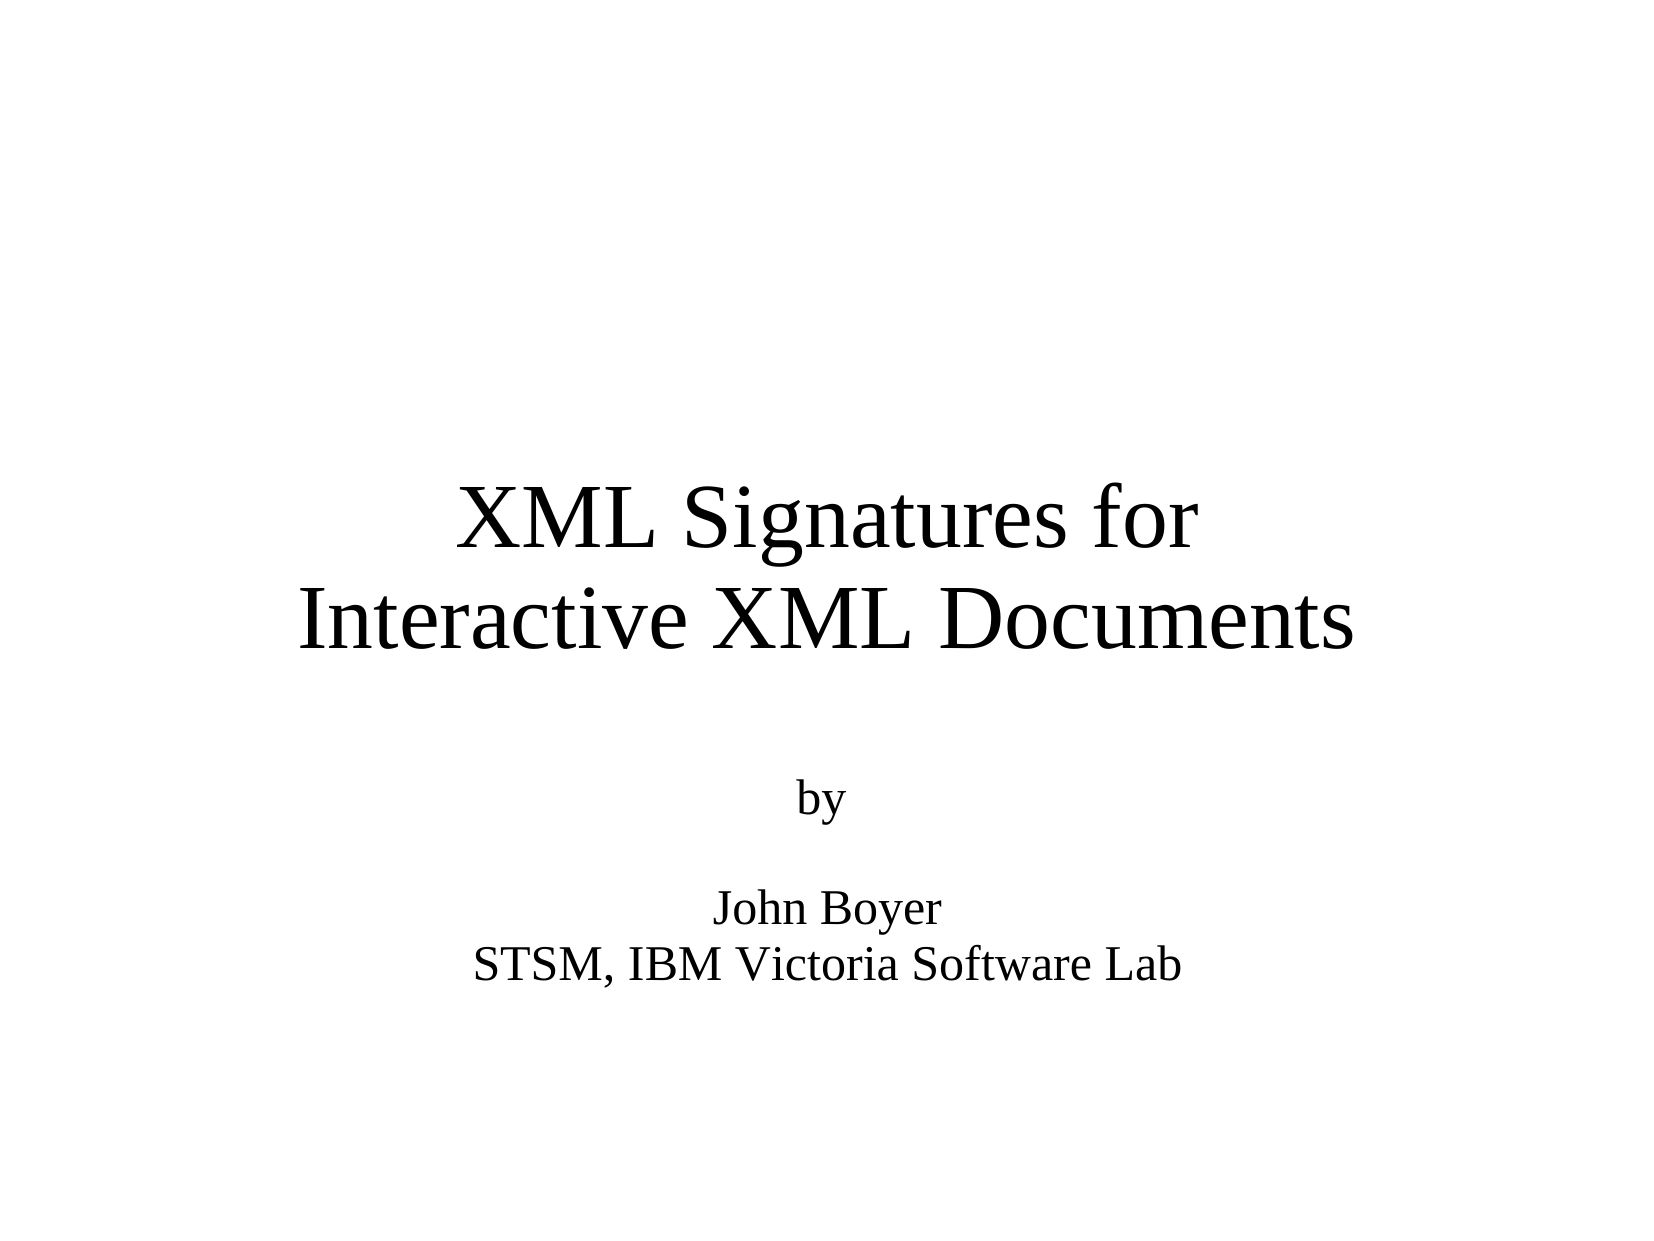

# XML Signatures for Interactive XML Documents by John Boyer STSM, IBM Victoria Software Lab